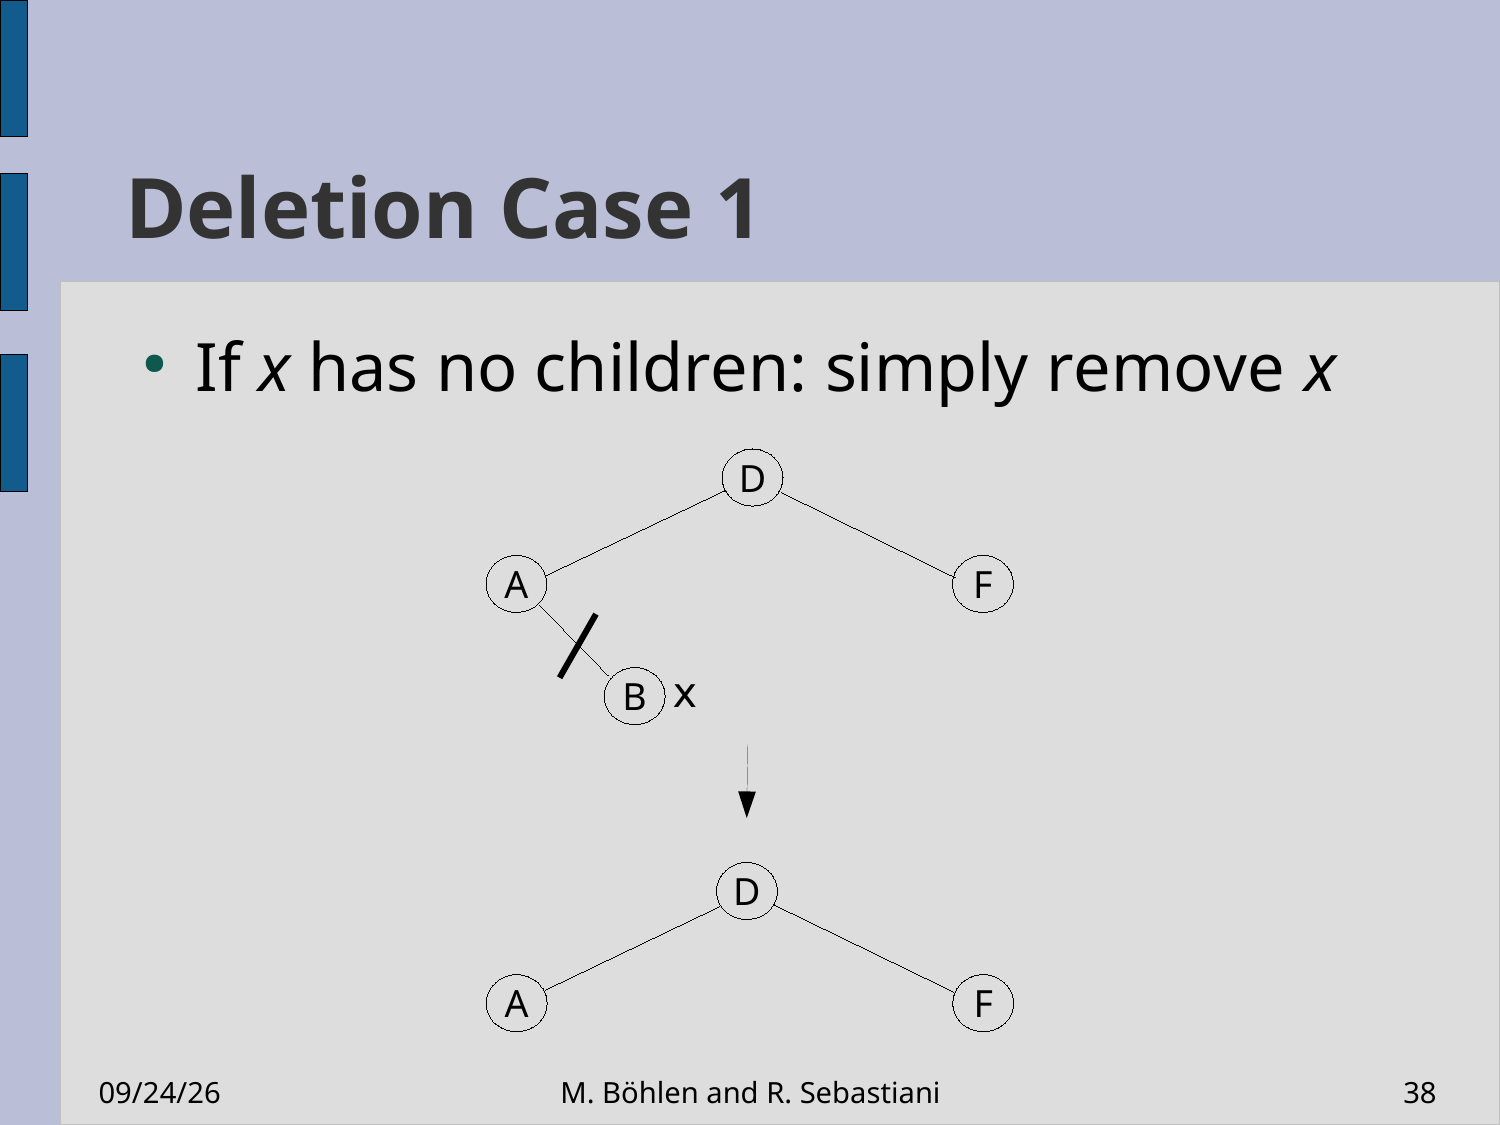

# Deletion Case 1
If x has no children: simply remove x
D
A
F
x
B
D
A
F
M. Böhlen and R. Sebastiani
38